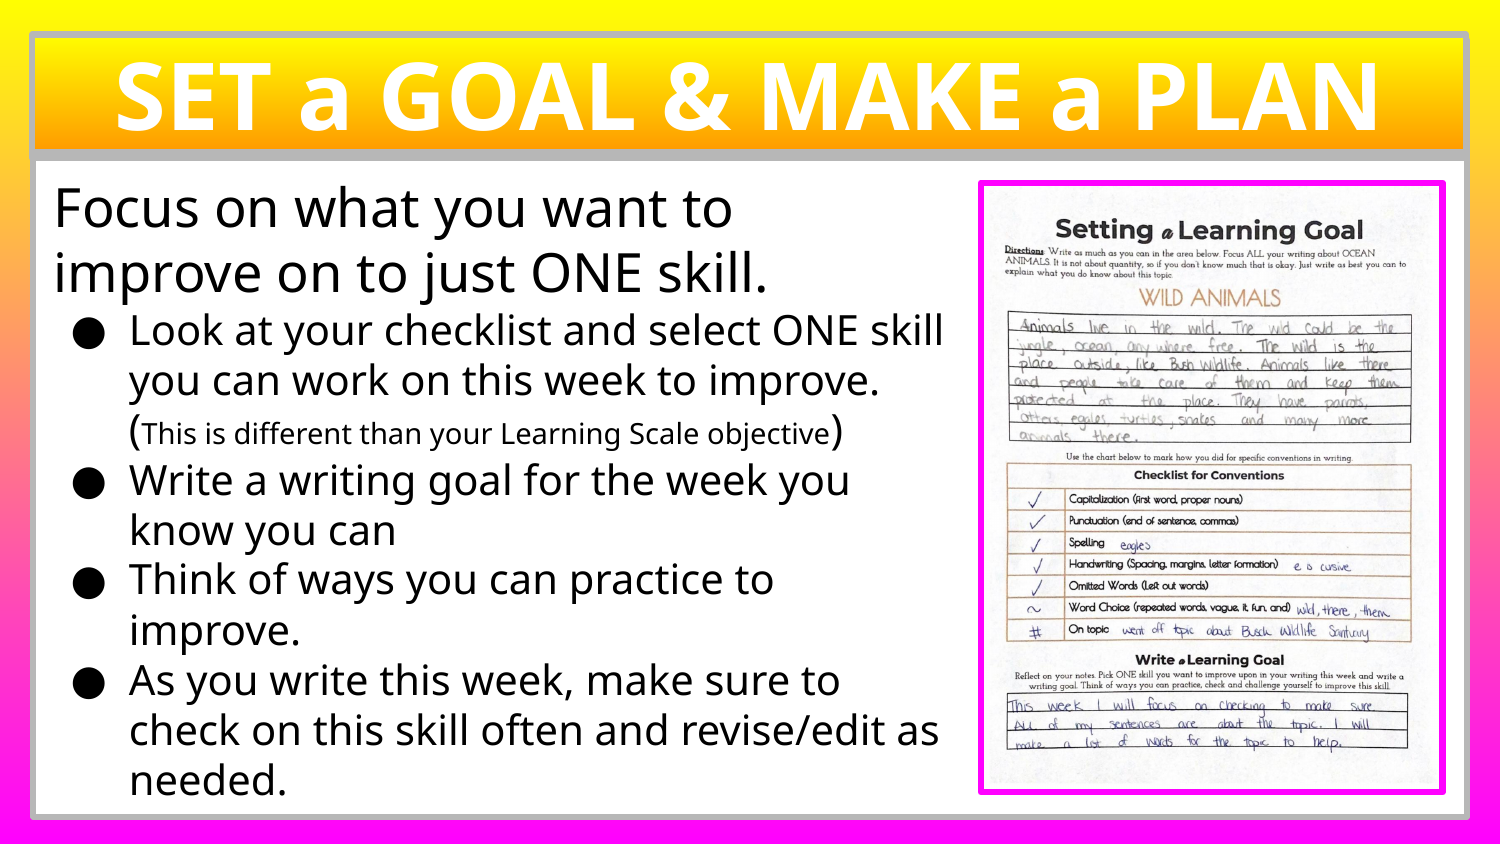

SET a GOAL & MAKE a PLAN
Focus on what you want to improve on to just ONE skill.
Look at your checklist and select ONE skill you can work on this week to improve. (This is different than your Learning Scale objective)
Write a writing goal for the week you know you can
Think of ways you can practice to improve.
As you write this week, make sure to check on this skill often and revise/edit as needed.